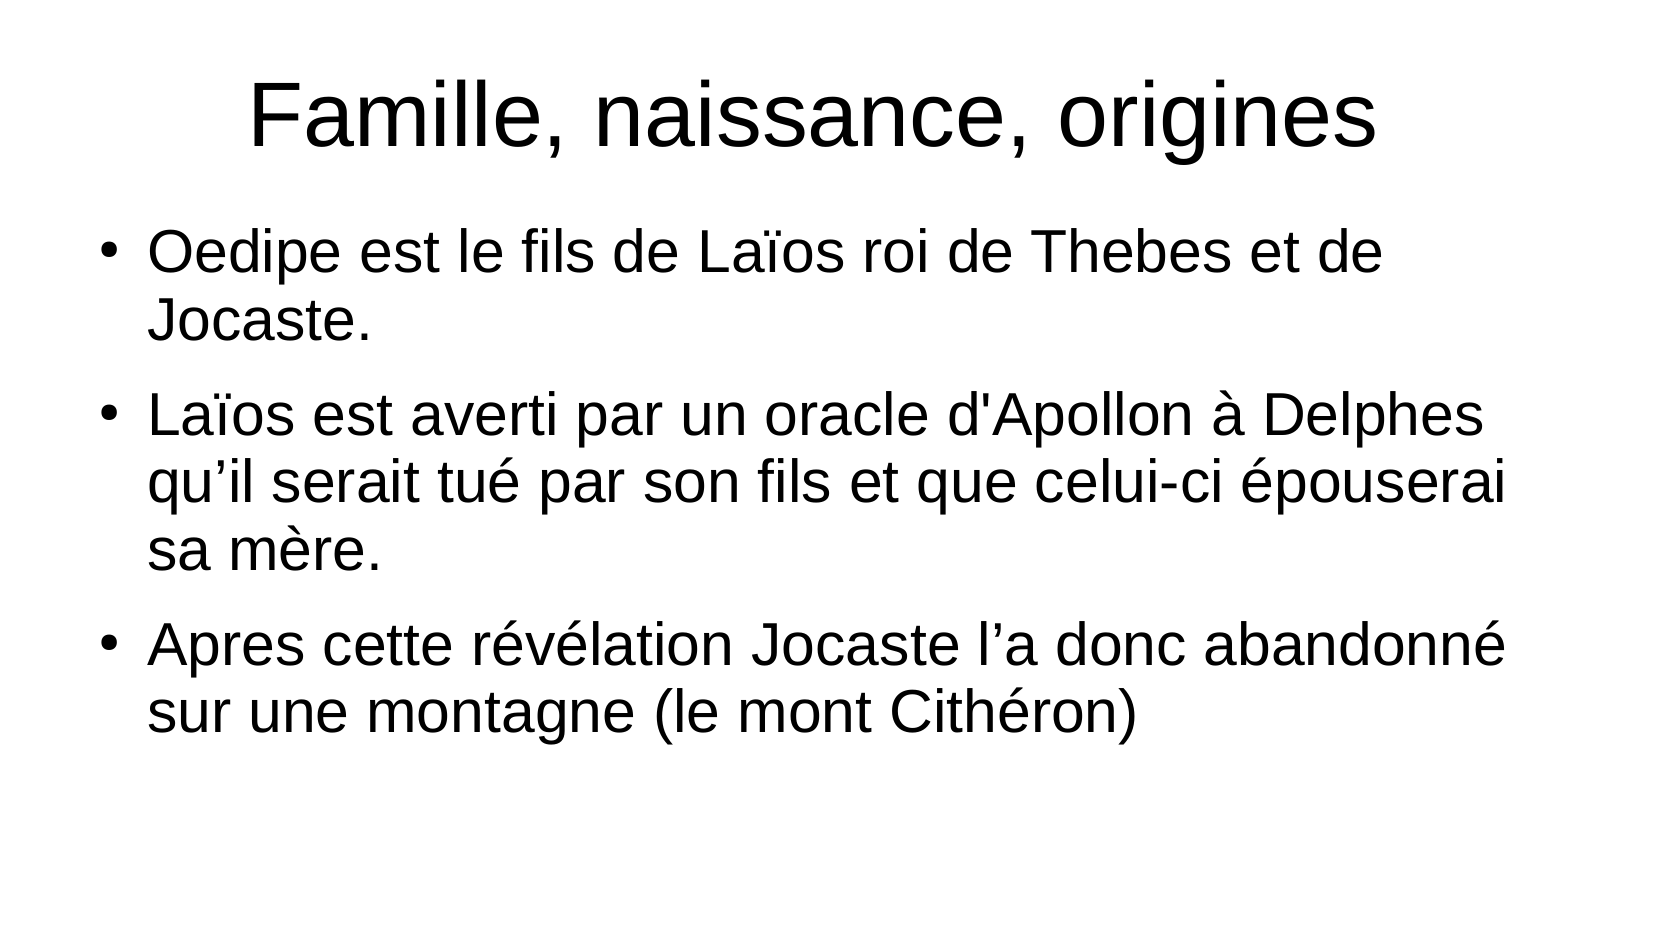

# Famille, naissance, origines
Oedipe est le fils de Laïos roi de Thebes et de Jocaste.
Laïos est averti par un oracle d'Apollon à Delphes qu’il serait tué par son fils et que celui-ci épouserai sa mère.
Apres cette révélation Jocaste l’a donc abandonné sur une montagne (le mont Cithéron)